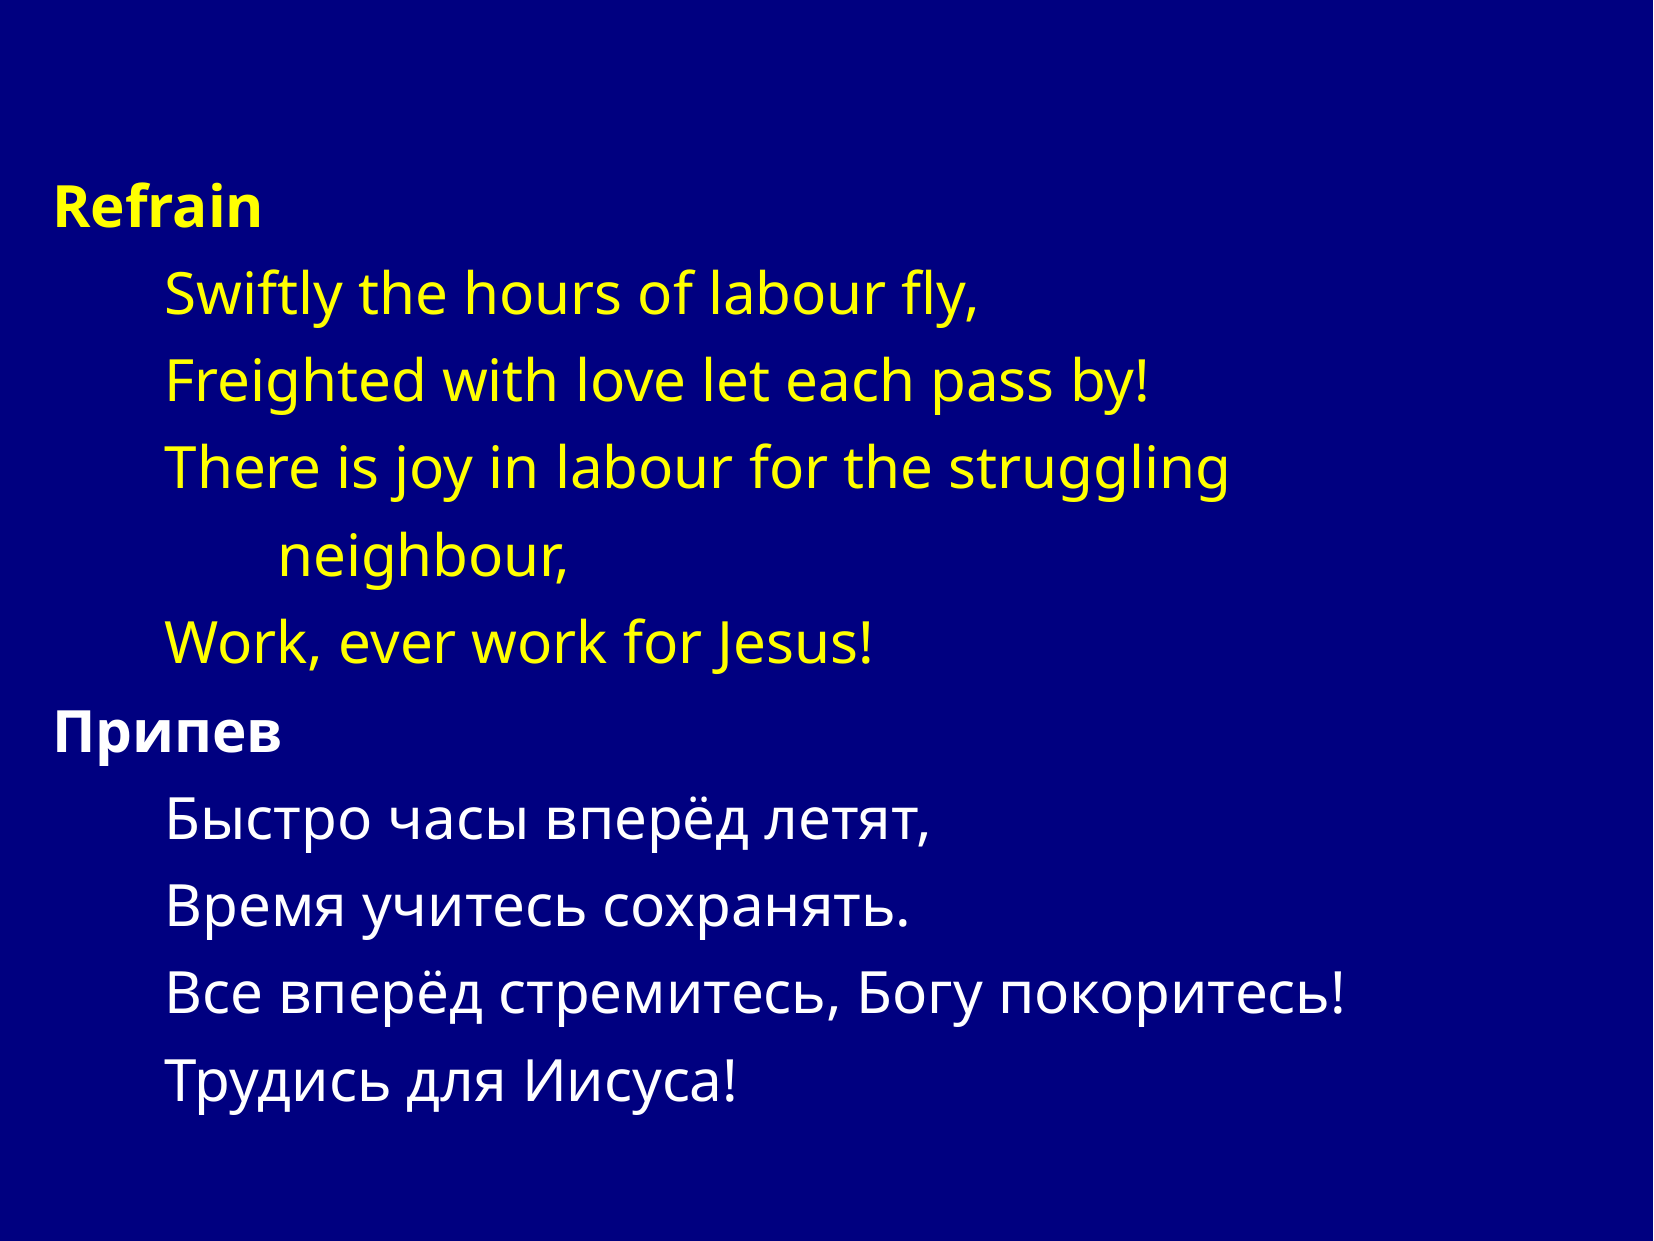

Refrain
	Swiftly the hours of labour fly,
	Freighted with love let each pass by!
	There is joy in labour for the struggling
		neighbour,
	Work, ever work for Jesus!
Припев
	Быстро часы вперёд летят,
	Время учитесь сохранять.
	Все вперёд стремитесь, Богу покоритесь!
	Трудись для Иисуса!